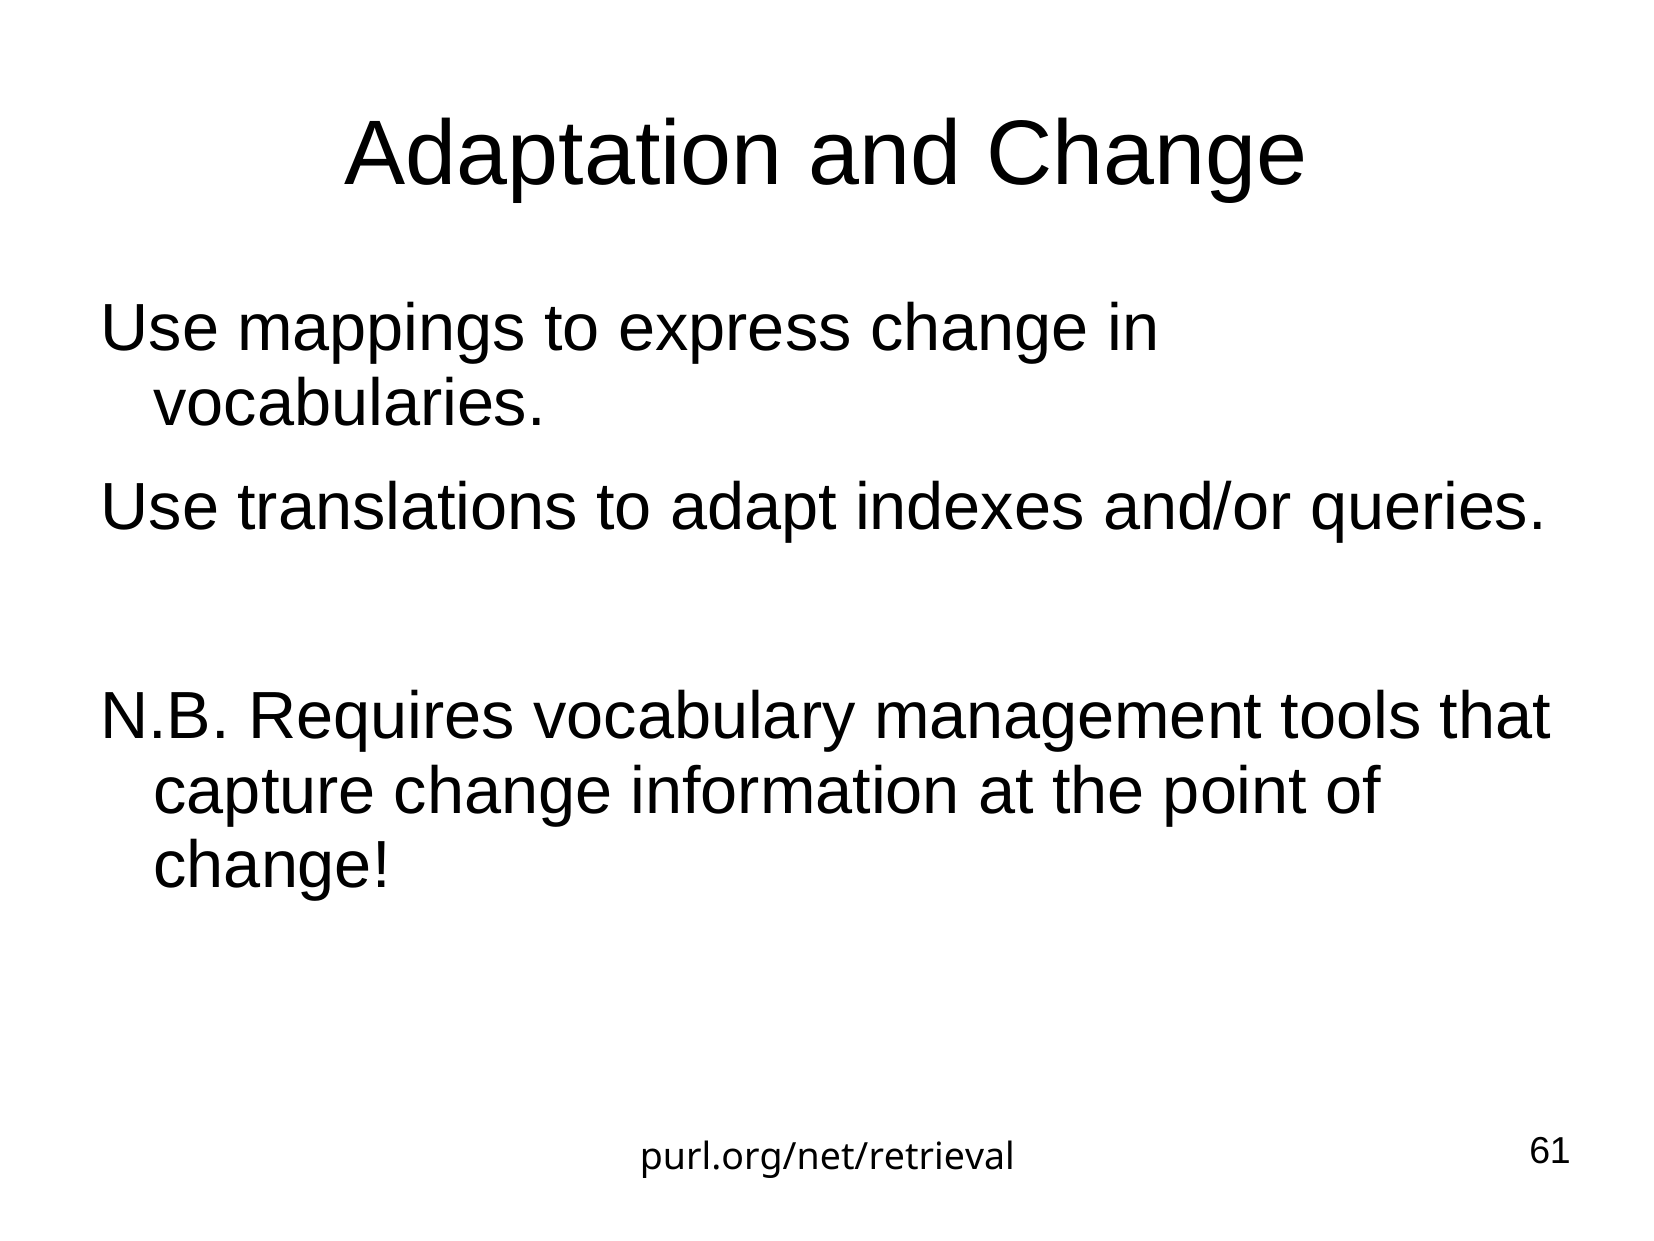

# Adaptation and Change
Use mappings to express change in vocabularies.
Use translations to adapt indexes and/or queries.
N.B. Requires vocabulary management tools that capture change information at the point of change!
purl.org/net/retrieval
61